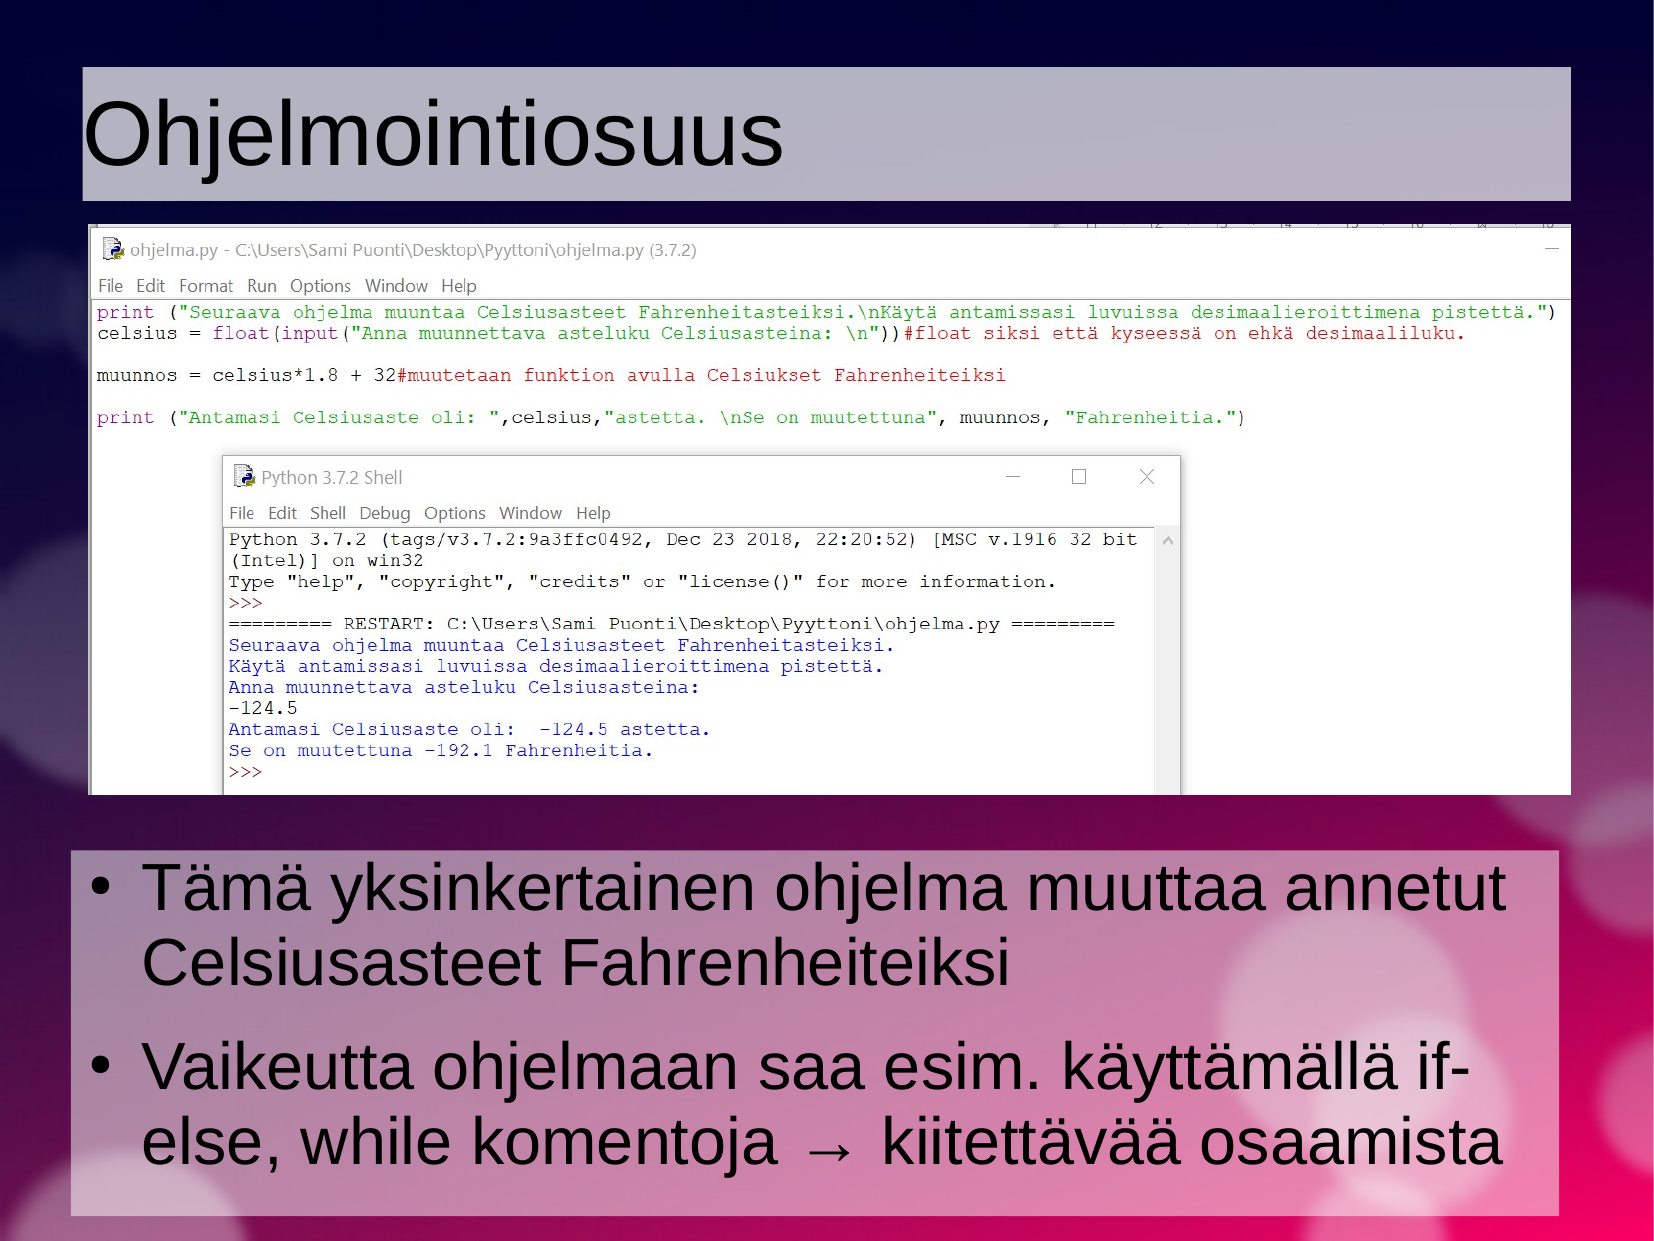

# Ohjelmointiosuus
Tämä yksinkertainen ohjelma muuttaa annetut Celsiusasteet Fahrenheiteiksi
Vaikeutta ohjelmaan saa esim. käyttämällä if-else, while komentoja → kiitettävää osaamista